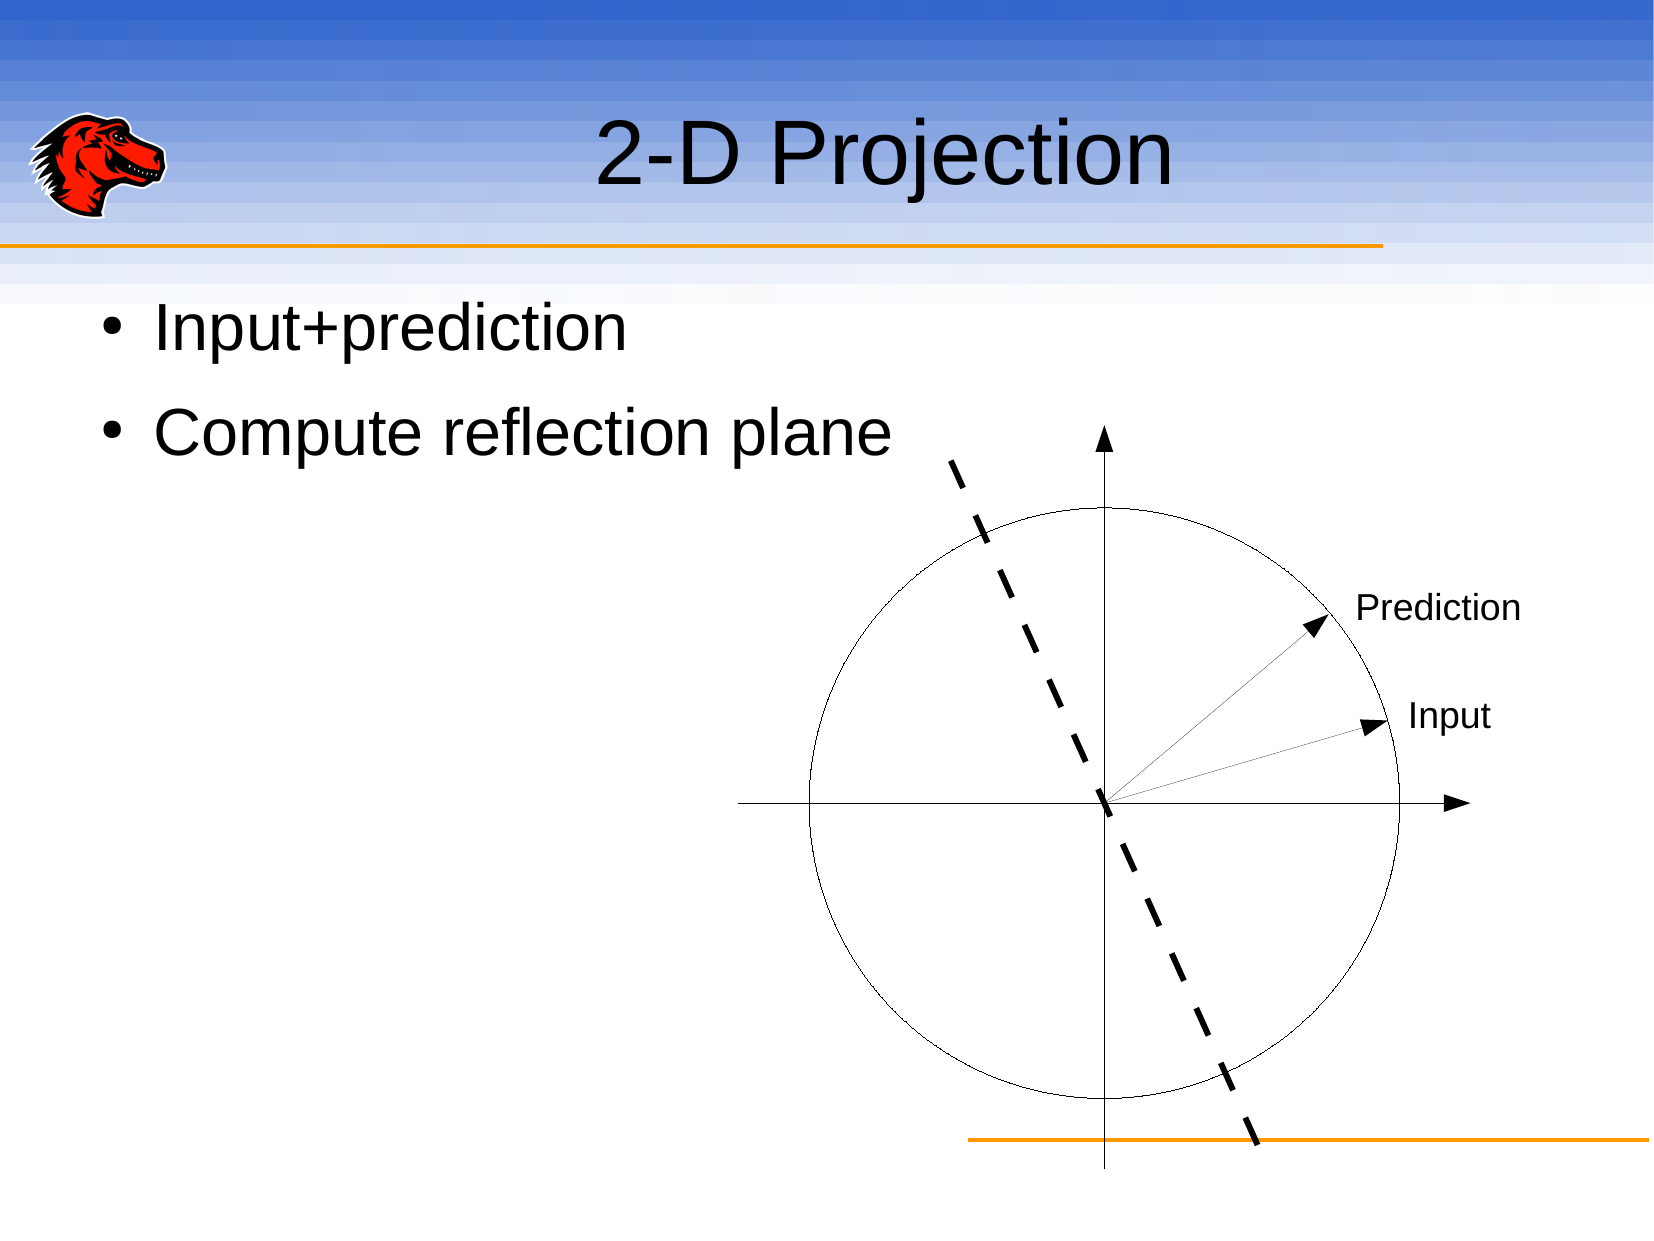

# 2-D Projection
Input+prediction
Compute reflection plane
Prediction
Input